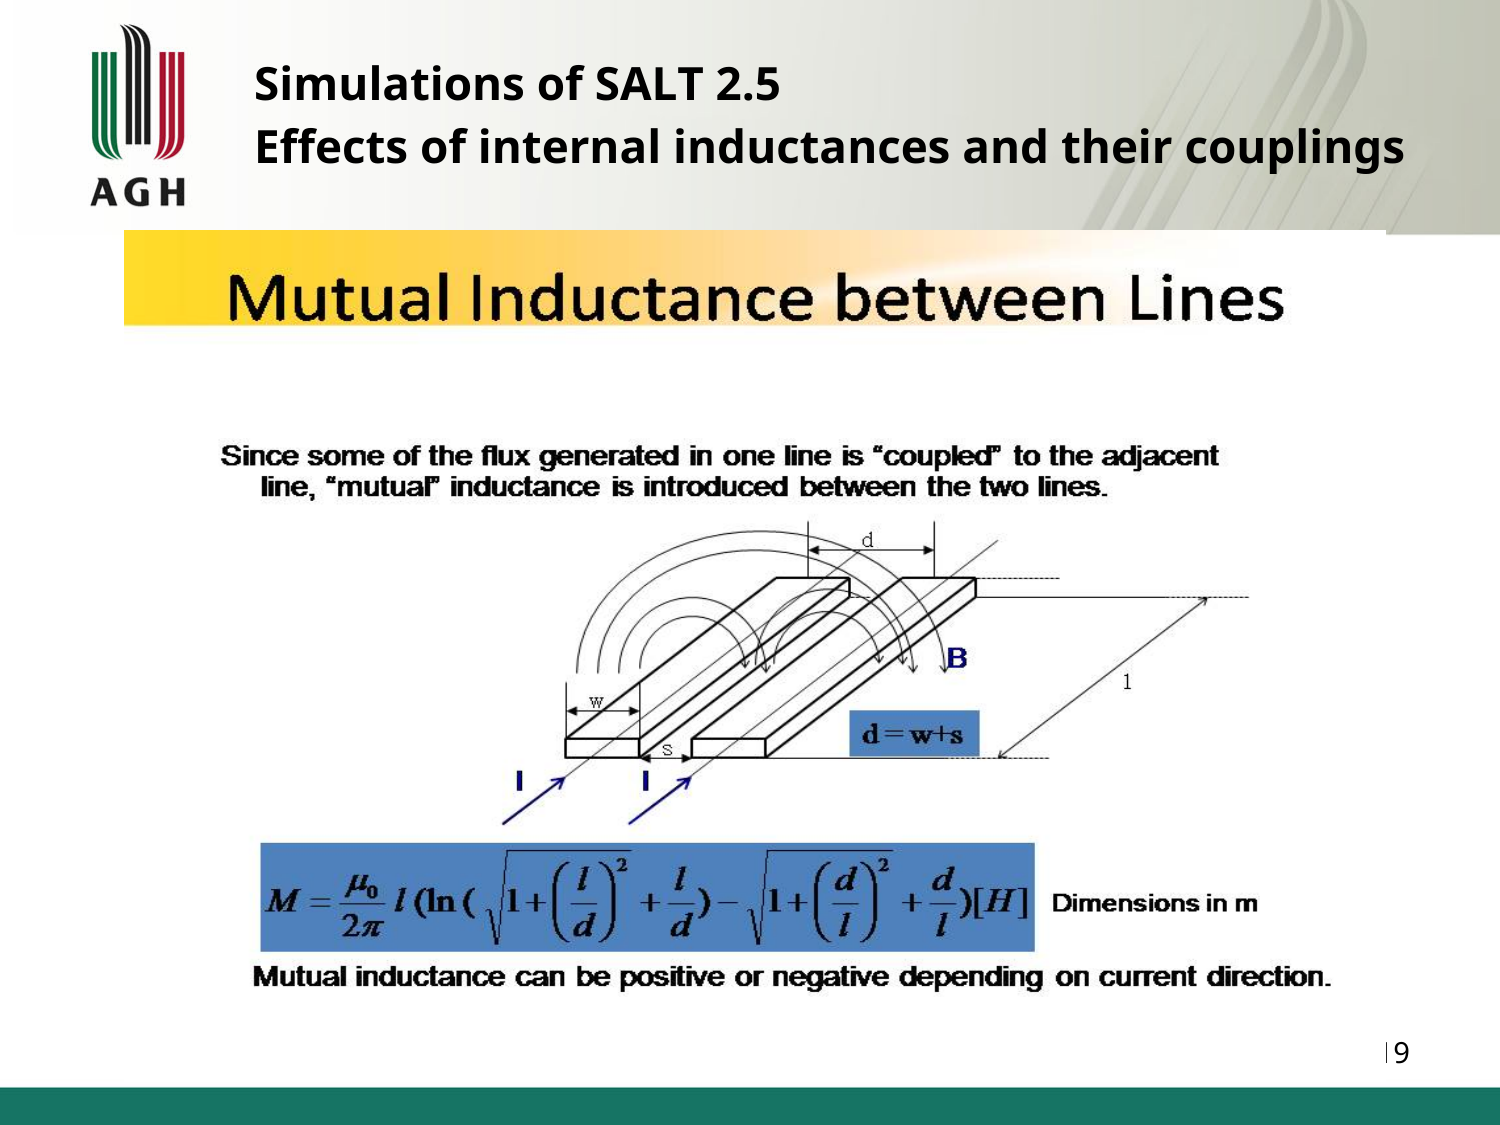

# Simulations of SALT 2.5 Effects of internal inductances and their couplings
19